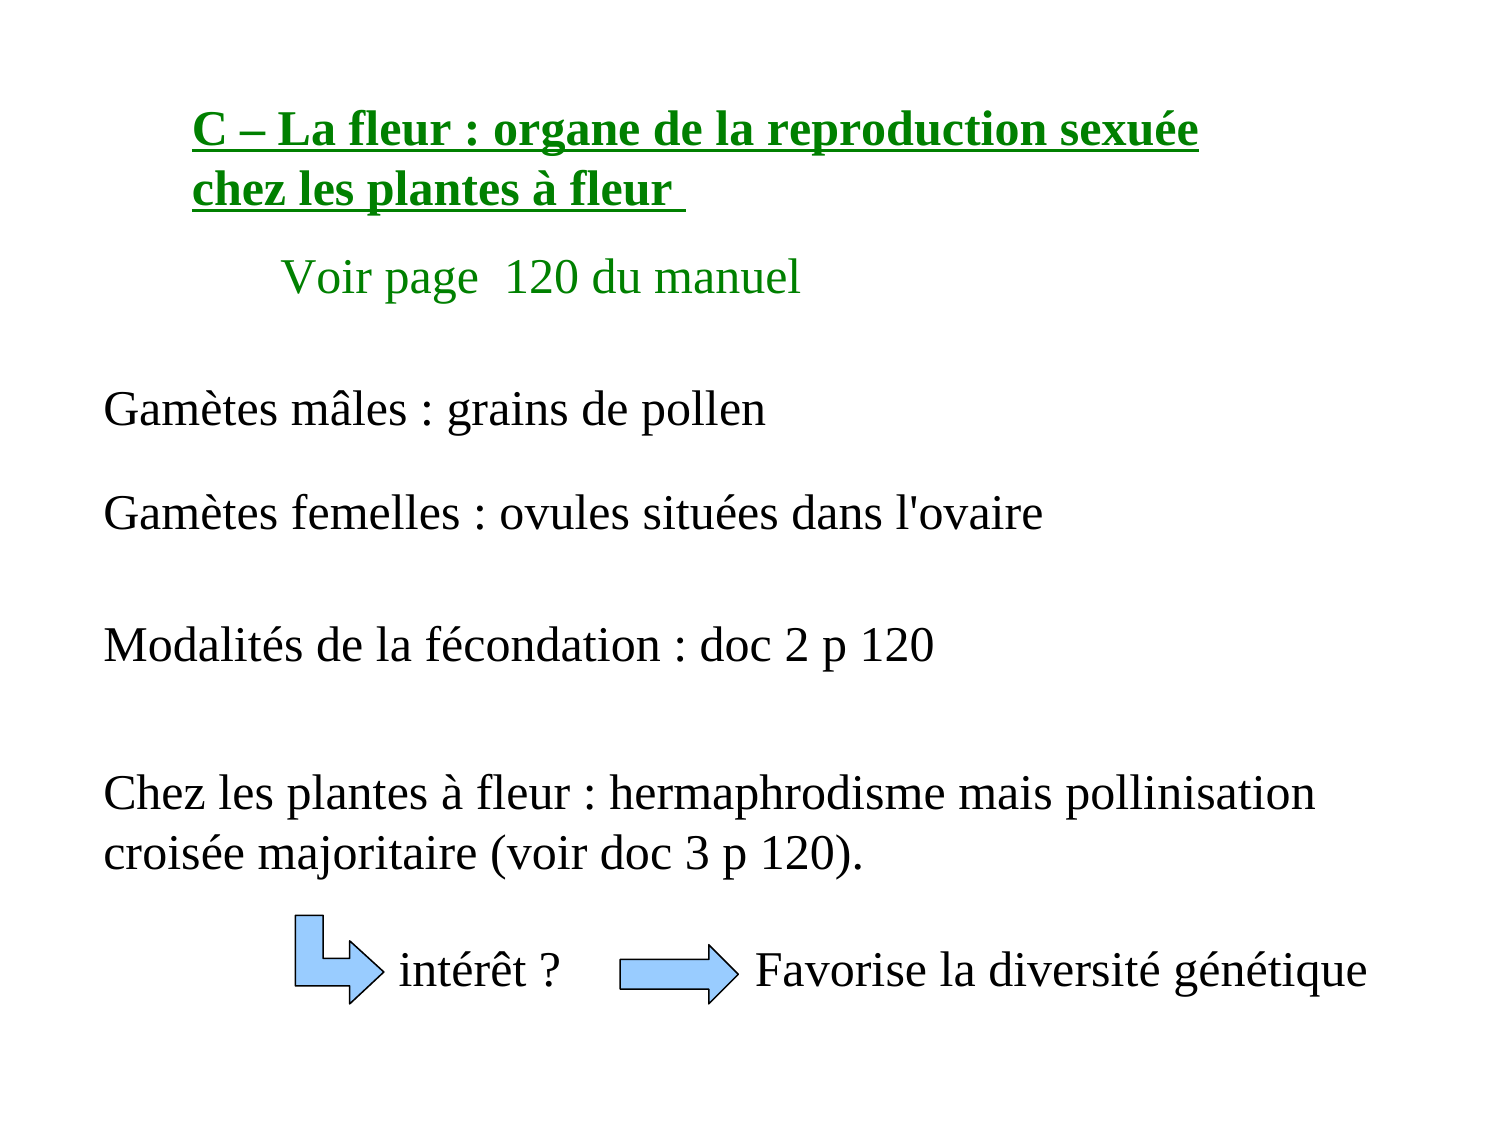

C – La fleur : organe de la reproduction sexuée chez les plantes à fleur
Voir page 120 du manuel
Gamètes mâles : grains de pollen
Gamètes femelles : ovules situées dans l'ovaire
Modalités de la fécondation : doc 2 p 120
Chez les plantes à fleur : hermaphrodisme mais pollinisation croisée majoritaire (voir doc 3 p 120).
intérêt ?
Favorise la diversité génétique